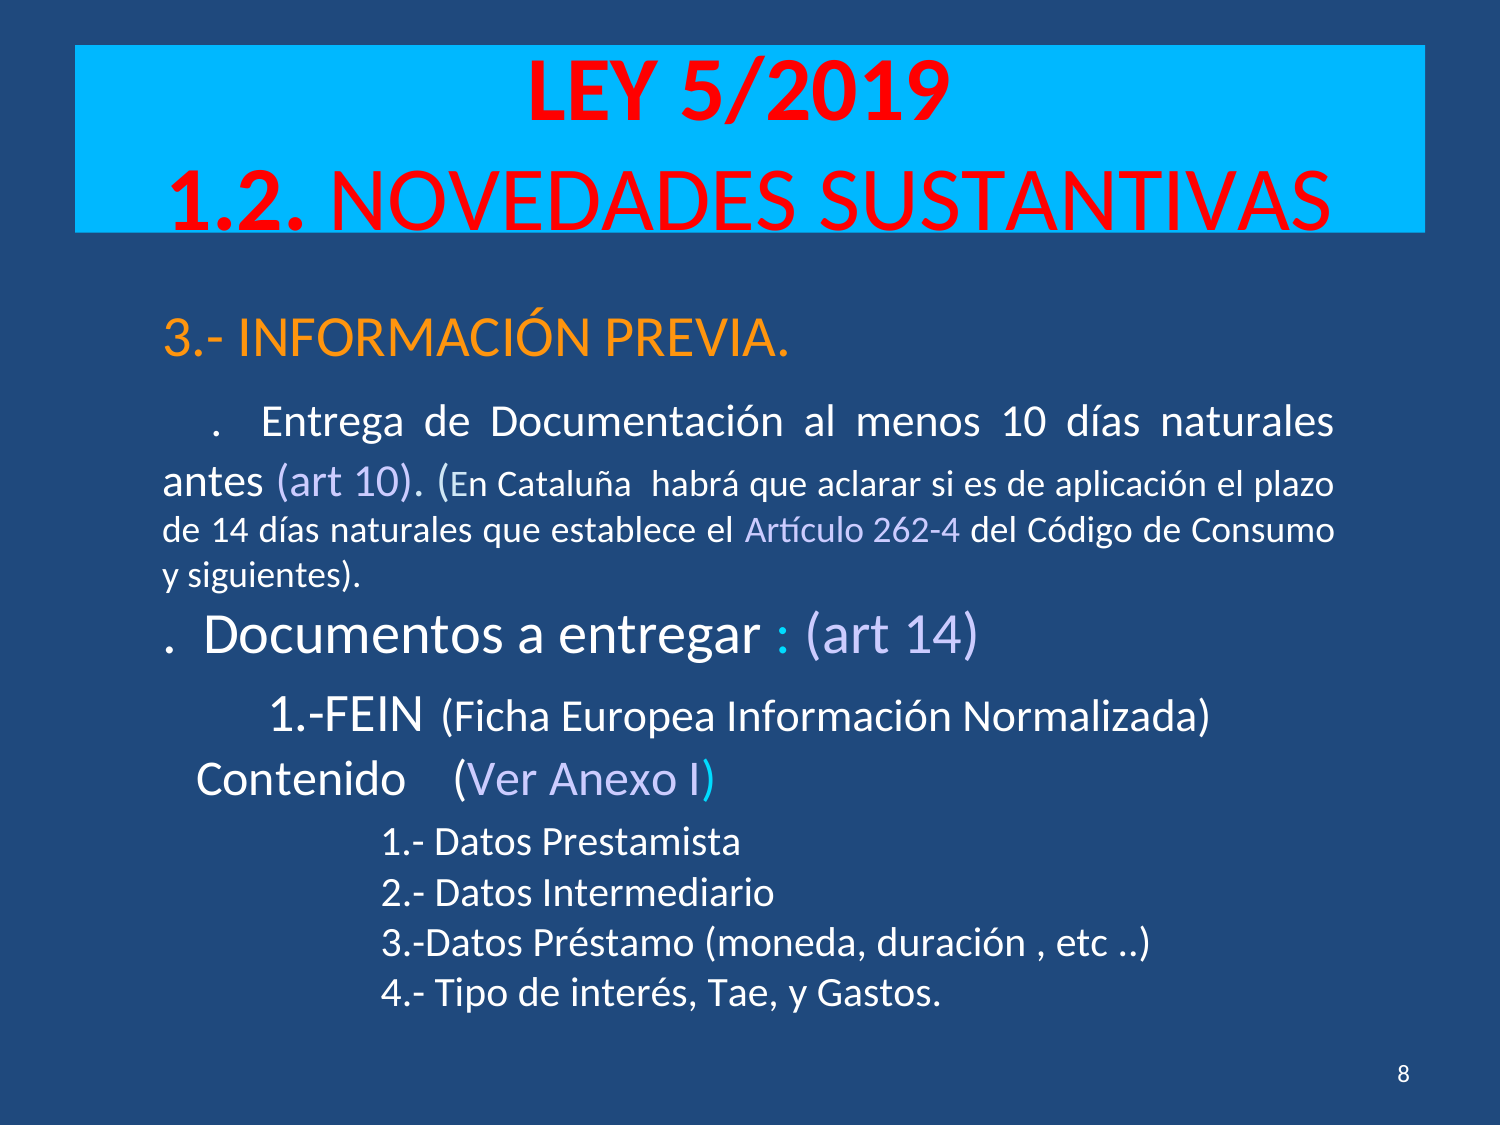

LEY 5/2019
1.2. NOVEDADES SUSTANTIVAS
3.- INFORMACIÓN PREVIA.
 . Entrega de Documentación al menos 10 días naturales antes (art 10). (En Cataluña habrá que aclarar si es de aplicación el plazo de 14 días naturales que establece el Artículo 262-4 del Código de Consumo y siguientes).
. Documentos a entregar : (art 14)
 1.-FEIN (Ficha Europea Información Normalizada)
 Contenido (Ver Anexo I)
 1.- Datos Prestamista
 2.- Datos Intermediario
 3.-Datos Préstamo (moneda, duración , etc ..)
 4.- Tipo de interés, Tae, y Gastos.